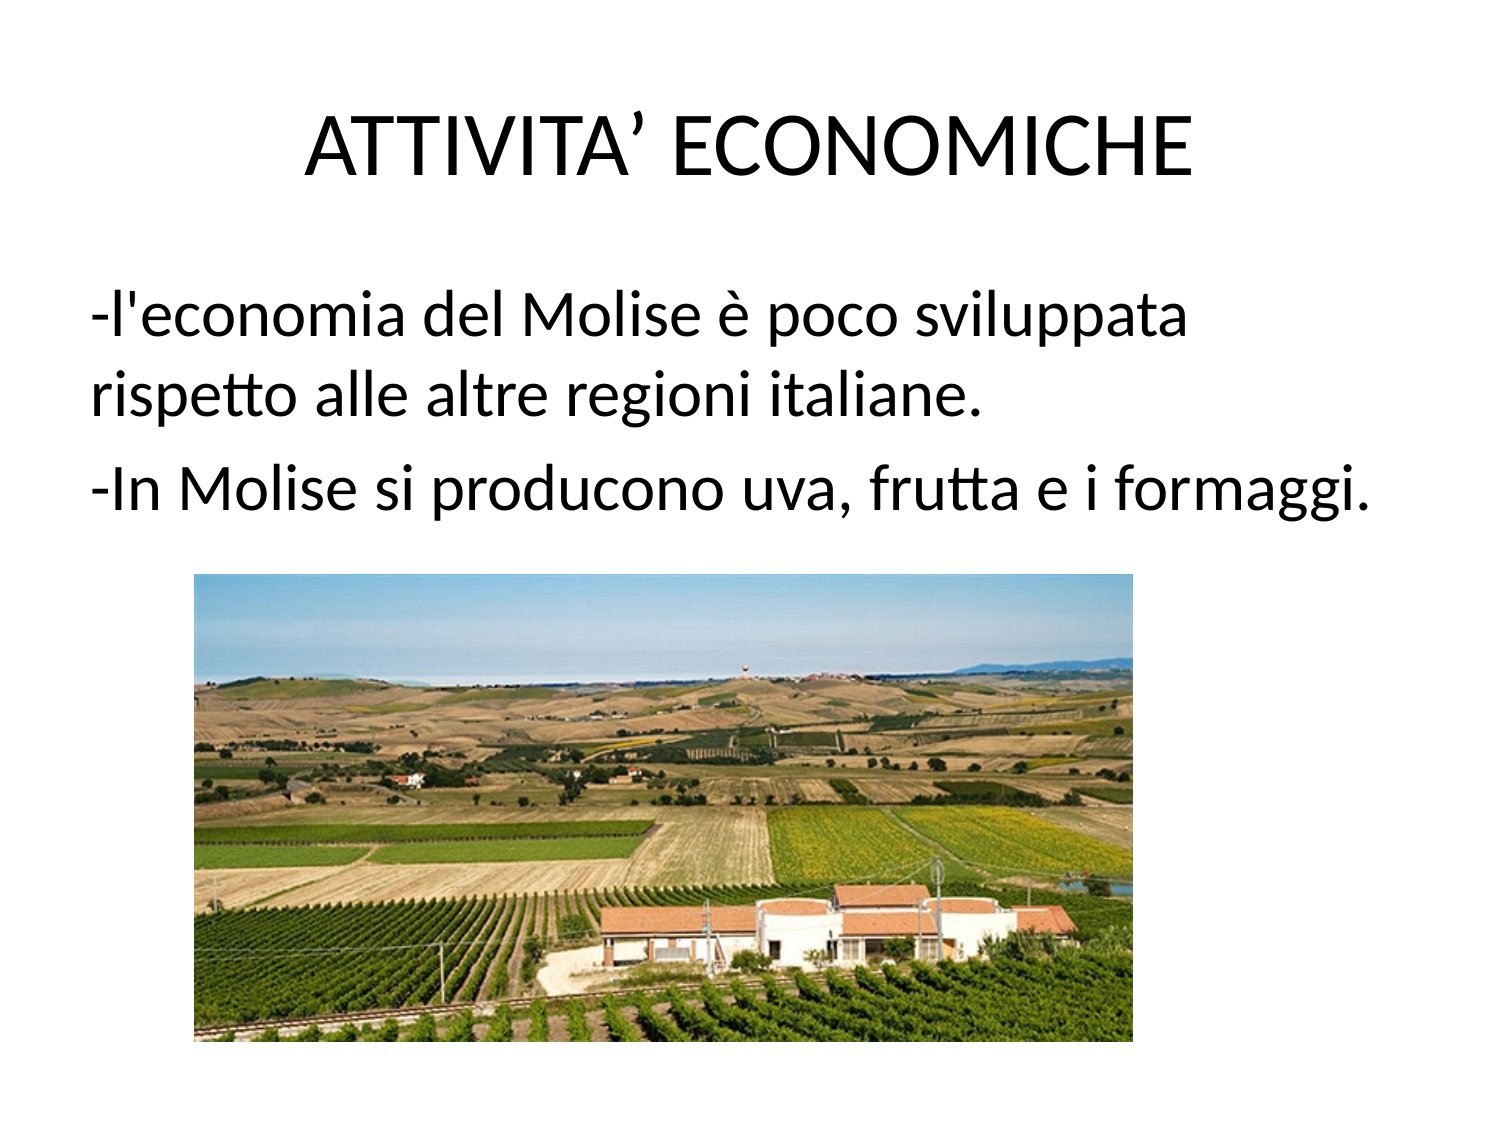

# ATTIVITA’ ECONOMICHE
-l'economia del Molise è poco sviluppata rispetto alle altre regioni italiane.
-In Molise si producono uva, frutta e i formaggi.